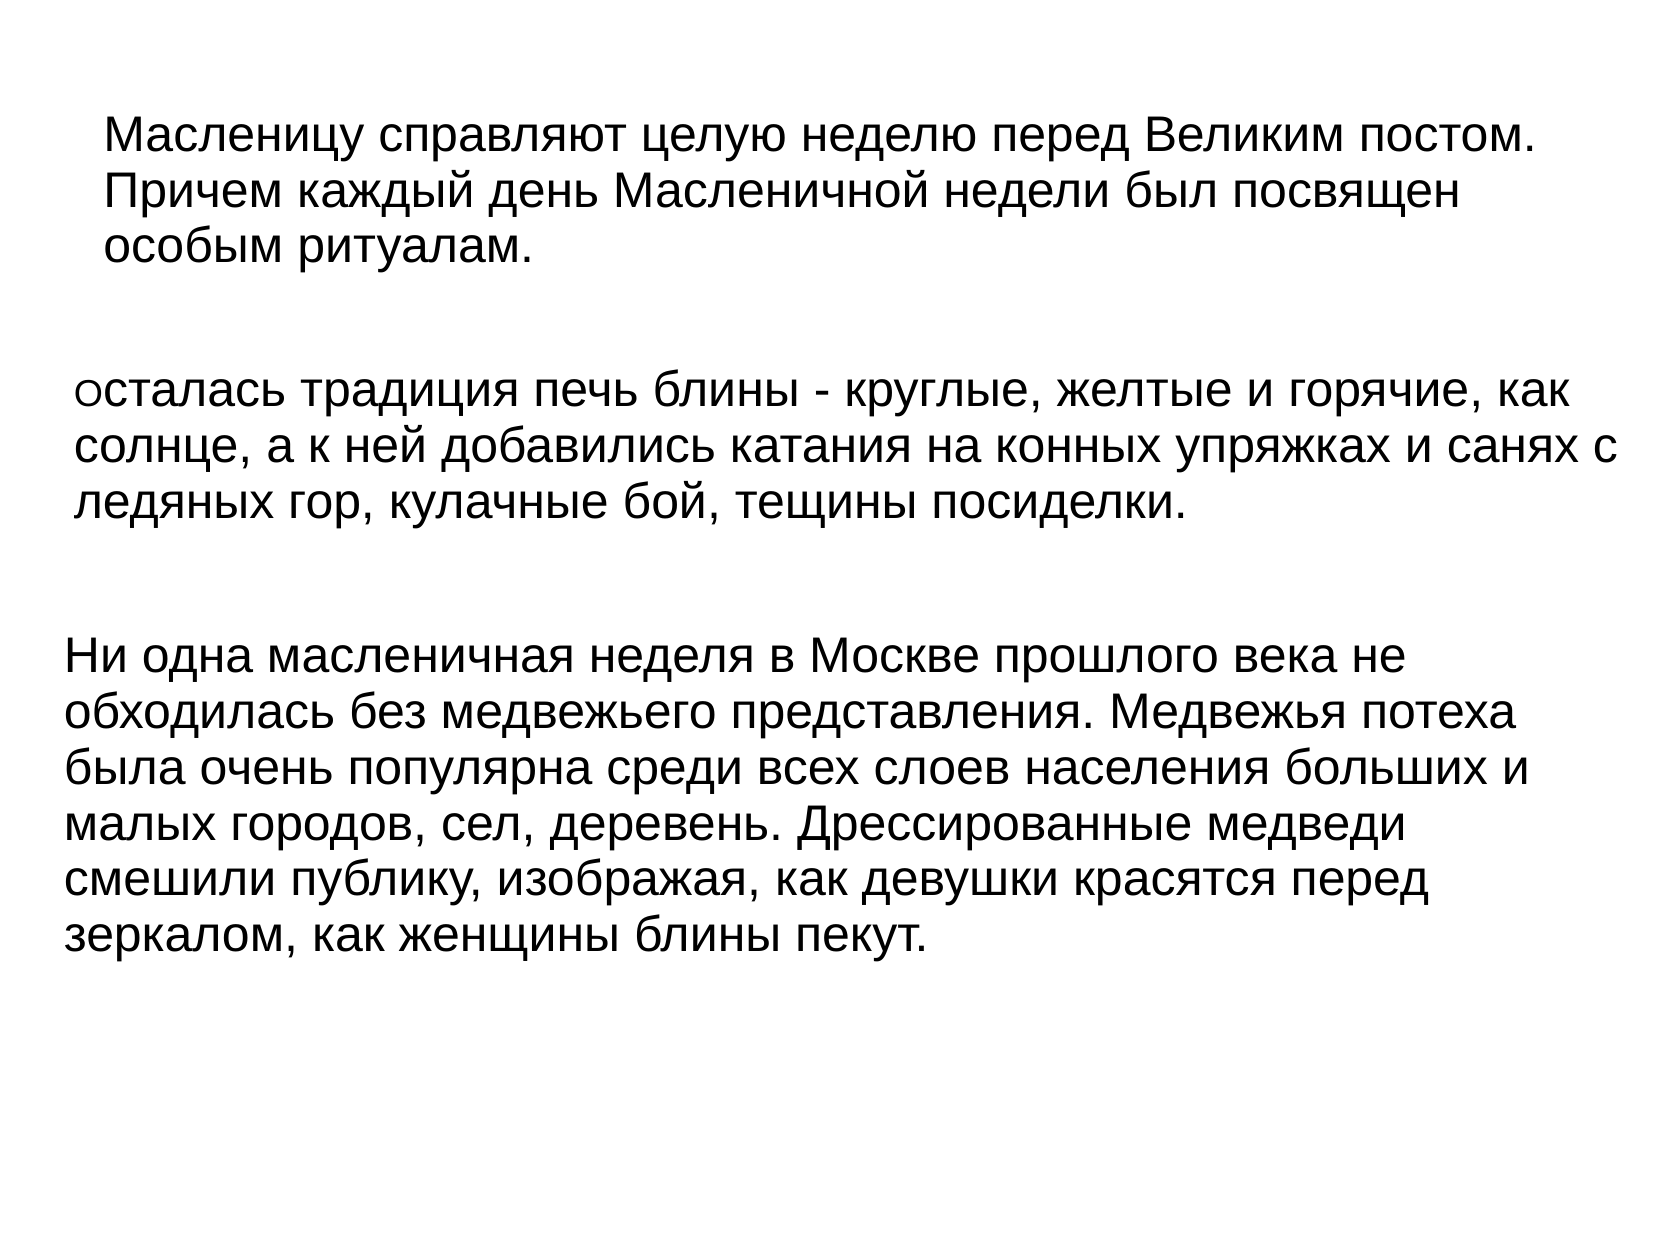

Масленицу справляют целую неделю перед Великим постом. Причем каждый день Масленичной недели был посвящен особым ритуалам.
Oсталась традиция печь блины - круглые, желтые и горячие, как солнце, а к ней добавились катания на конных упряжках и санях с ледяных гор, кулачные бой, тещины посиделки.
Ни одна масленичная неделя в Москве прошлого века не обходилась без медвежьего представления. Медвежья потеха была очень популярна среди всех слоев населения больших и малых городов, сел, деревень. Дрессированные медведи смешили публику, изображая, как девушки красятся перед зеркалом, как женщины блины пекут.